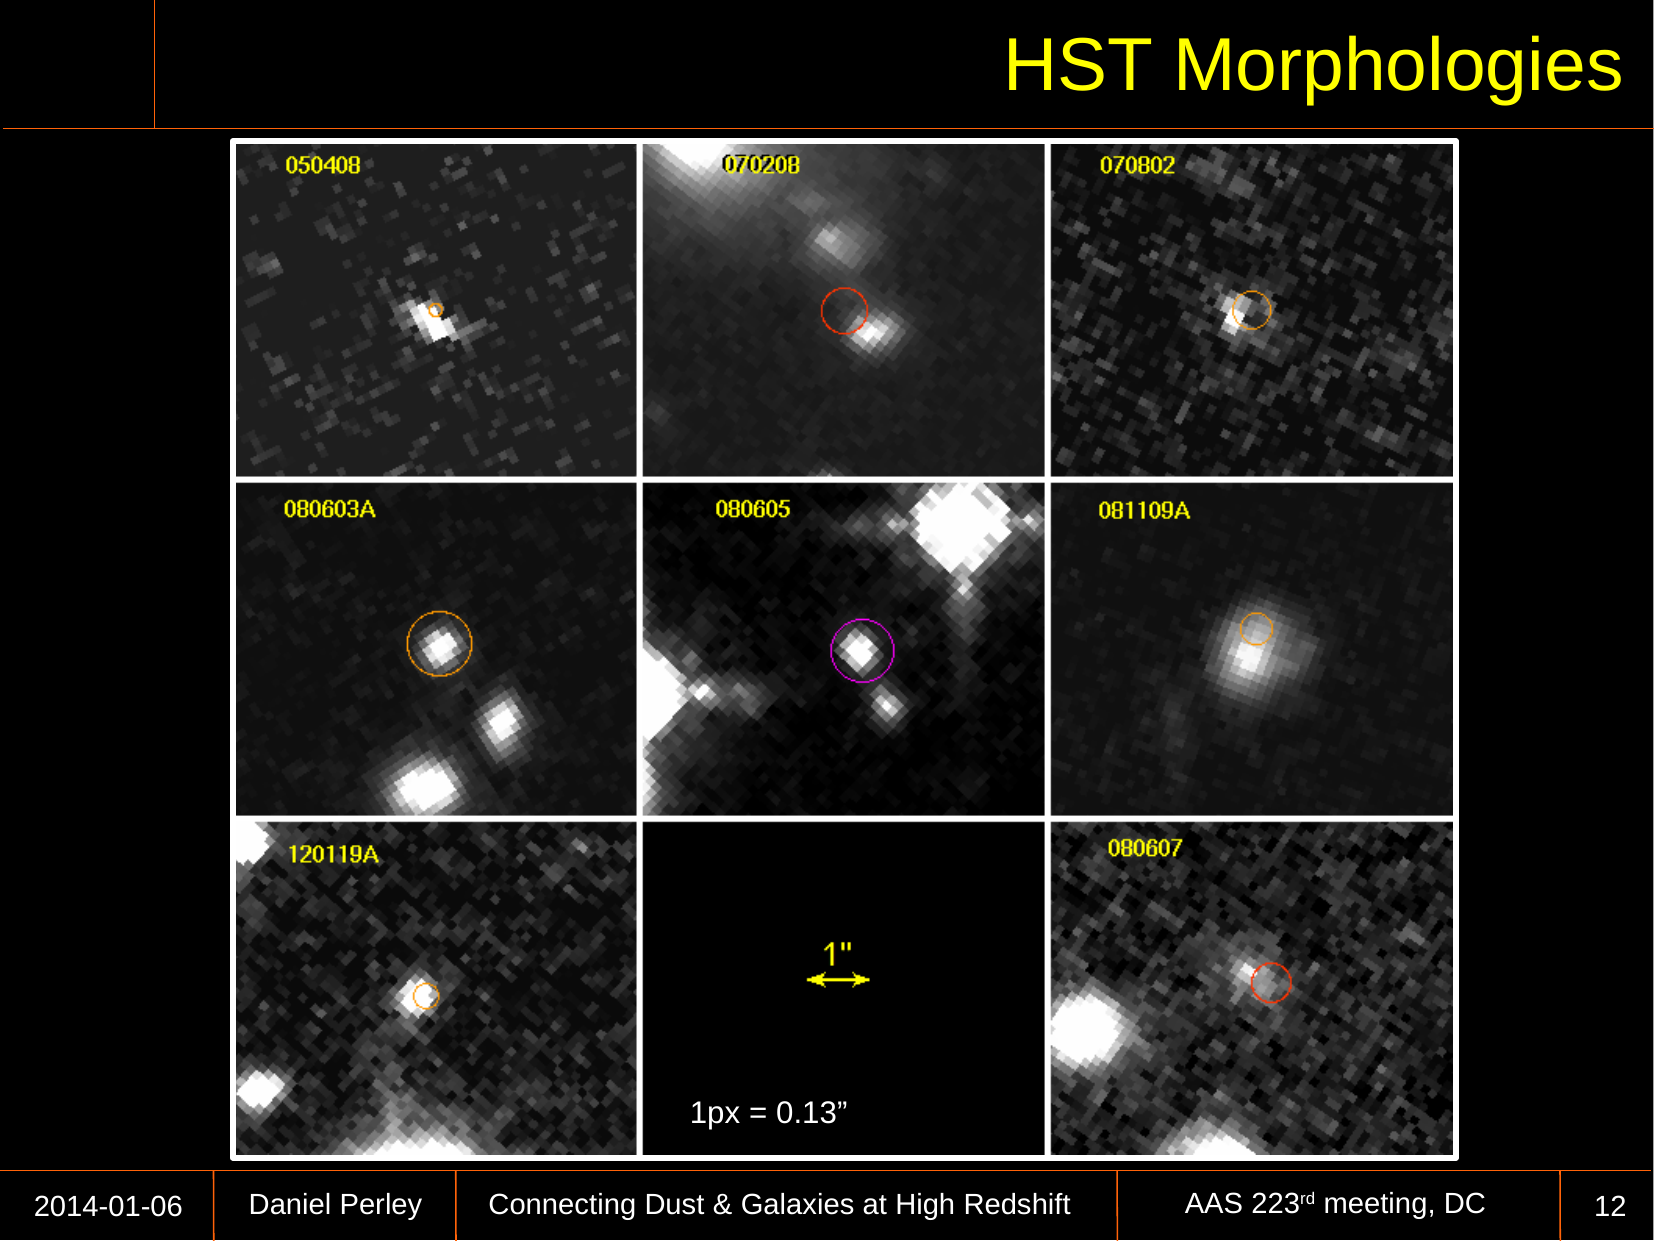

# HST Morphologies
1px = 0.13”
2014-01-06
12